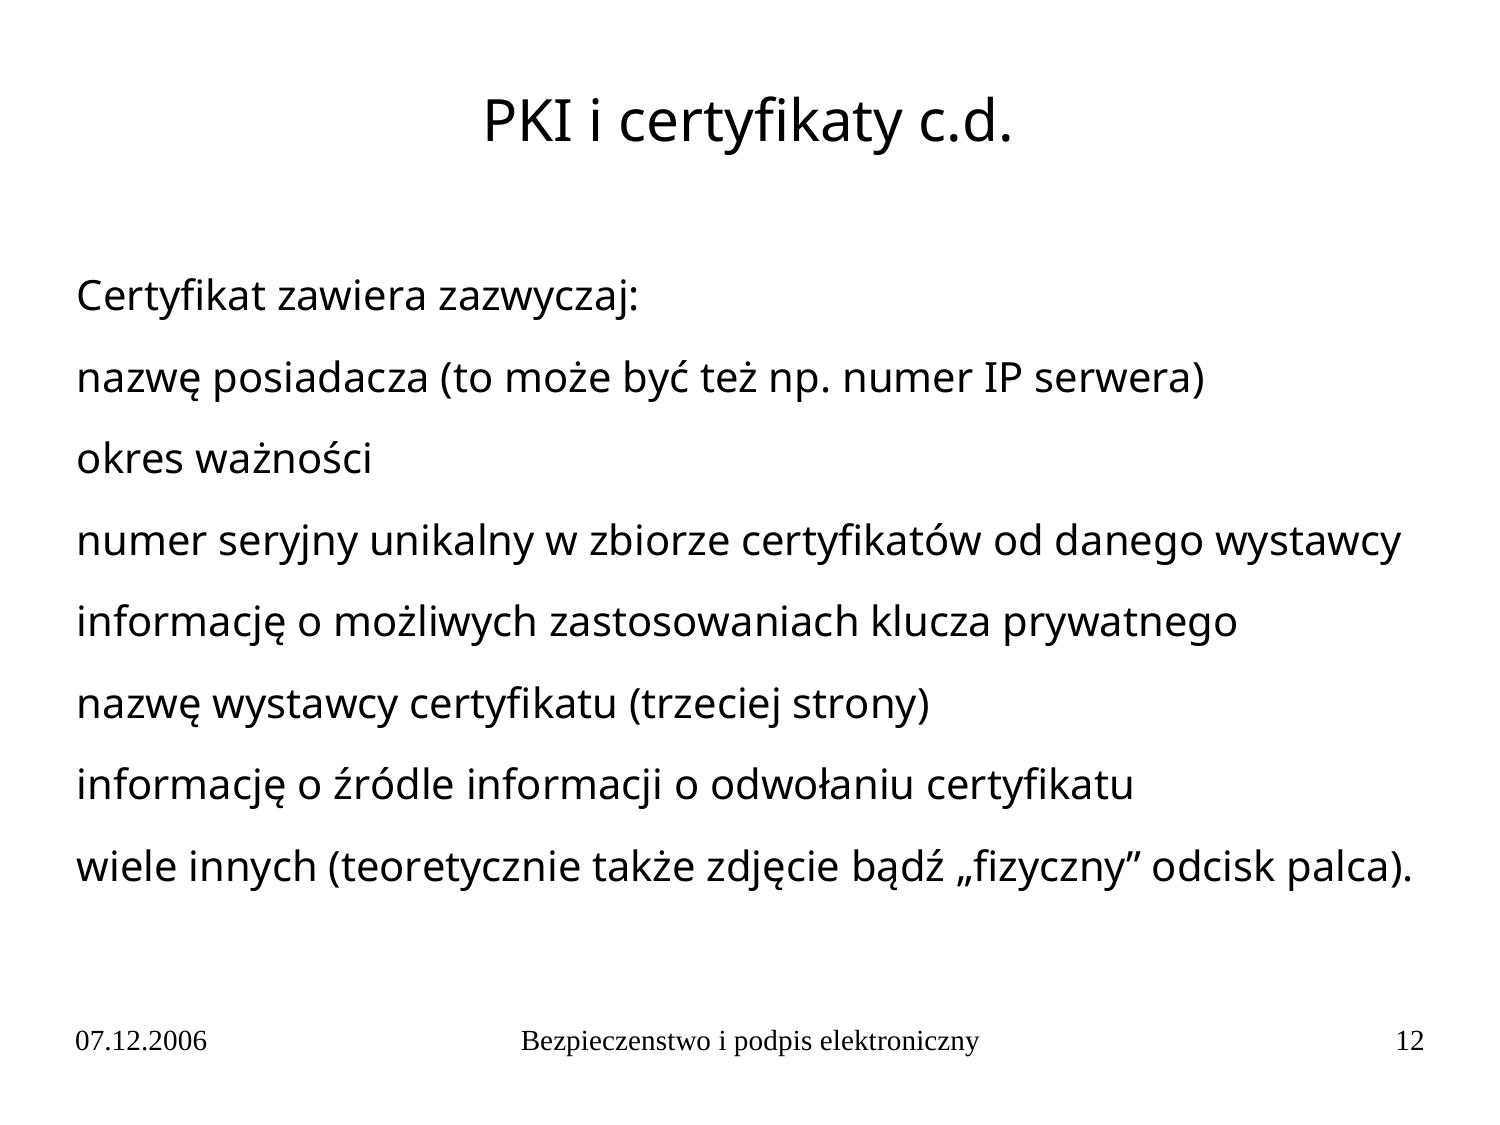

# PKI i certyfikaty c.d.
Certyfikat zawiera zazwyczaj:
nazwę posiadacza (to może być też np. numer IP serwera)
okres ważności
numer seryjny unikalny w zbiorze certyfikatów od danego wystawcy
informację o możliwych zastosowaniach klucza prywatnego
nazwę wystawcy certyfikatu (trzeciej strony)
informację o źródle informacji o odwołaniu certyfikatu
wiele innych (teoretycznie także zdjęcie bądź „fizyczny” odcisk palca).
07.12.2006
Bezpieczenstwo i podpis elektroniczny
12